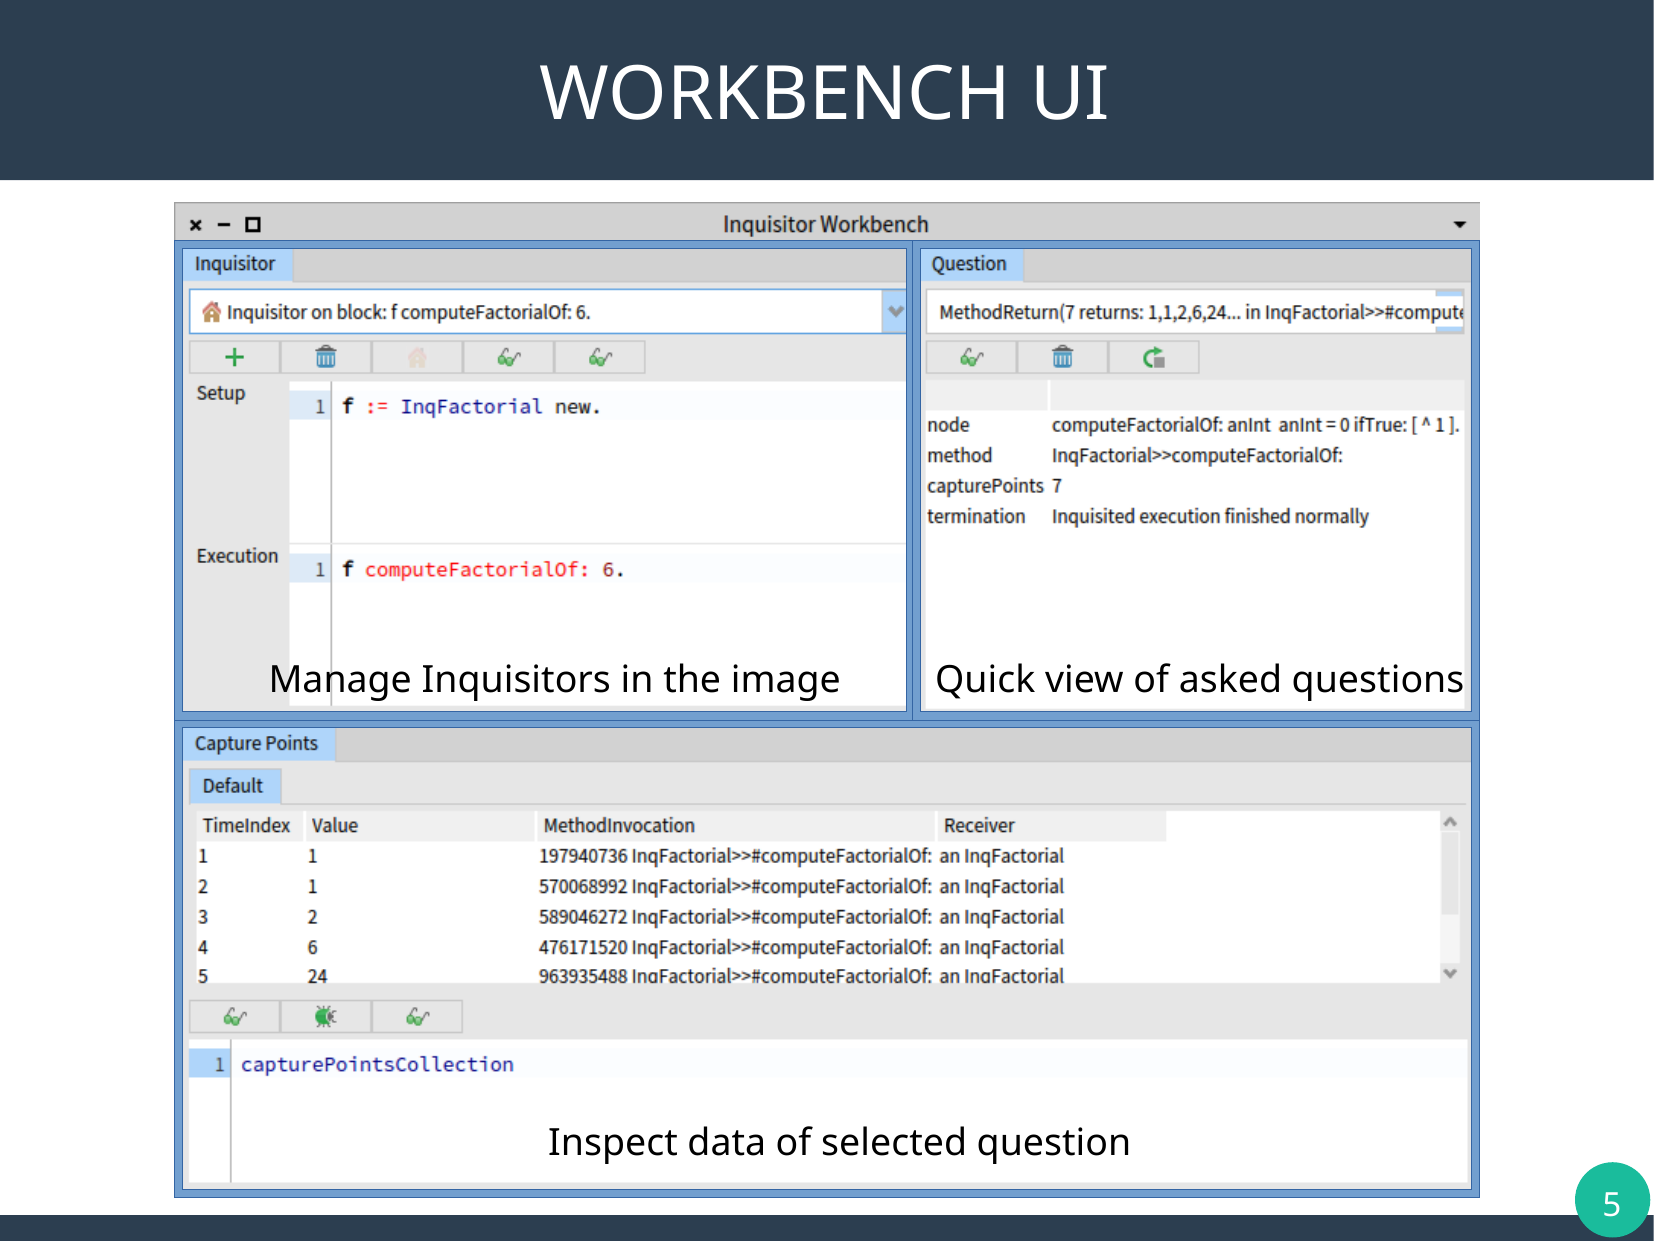

# Workbench UI
Manage Inquisitors in the image
Quick view of asked questions
Inspect data of selected question